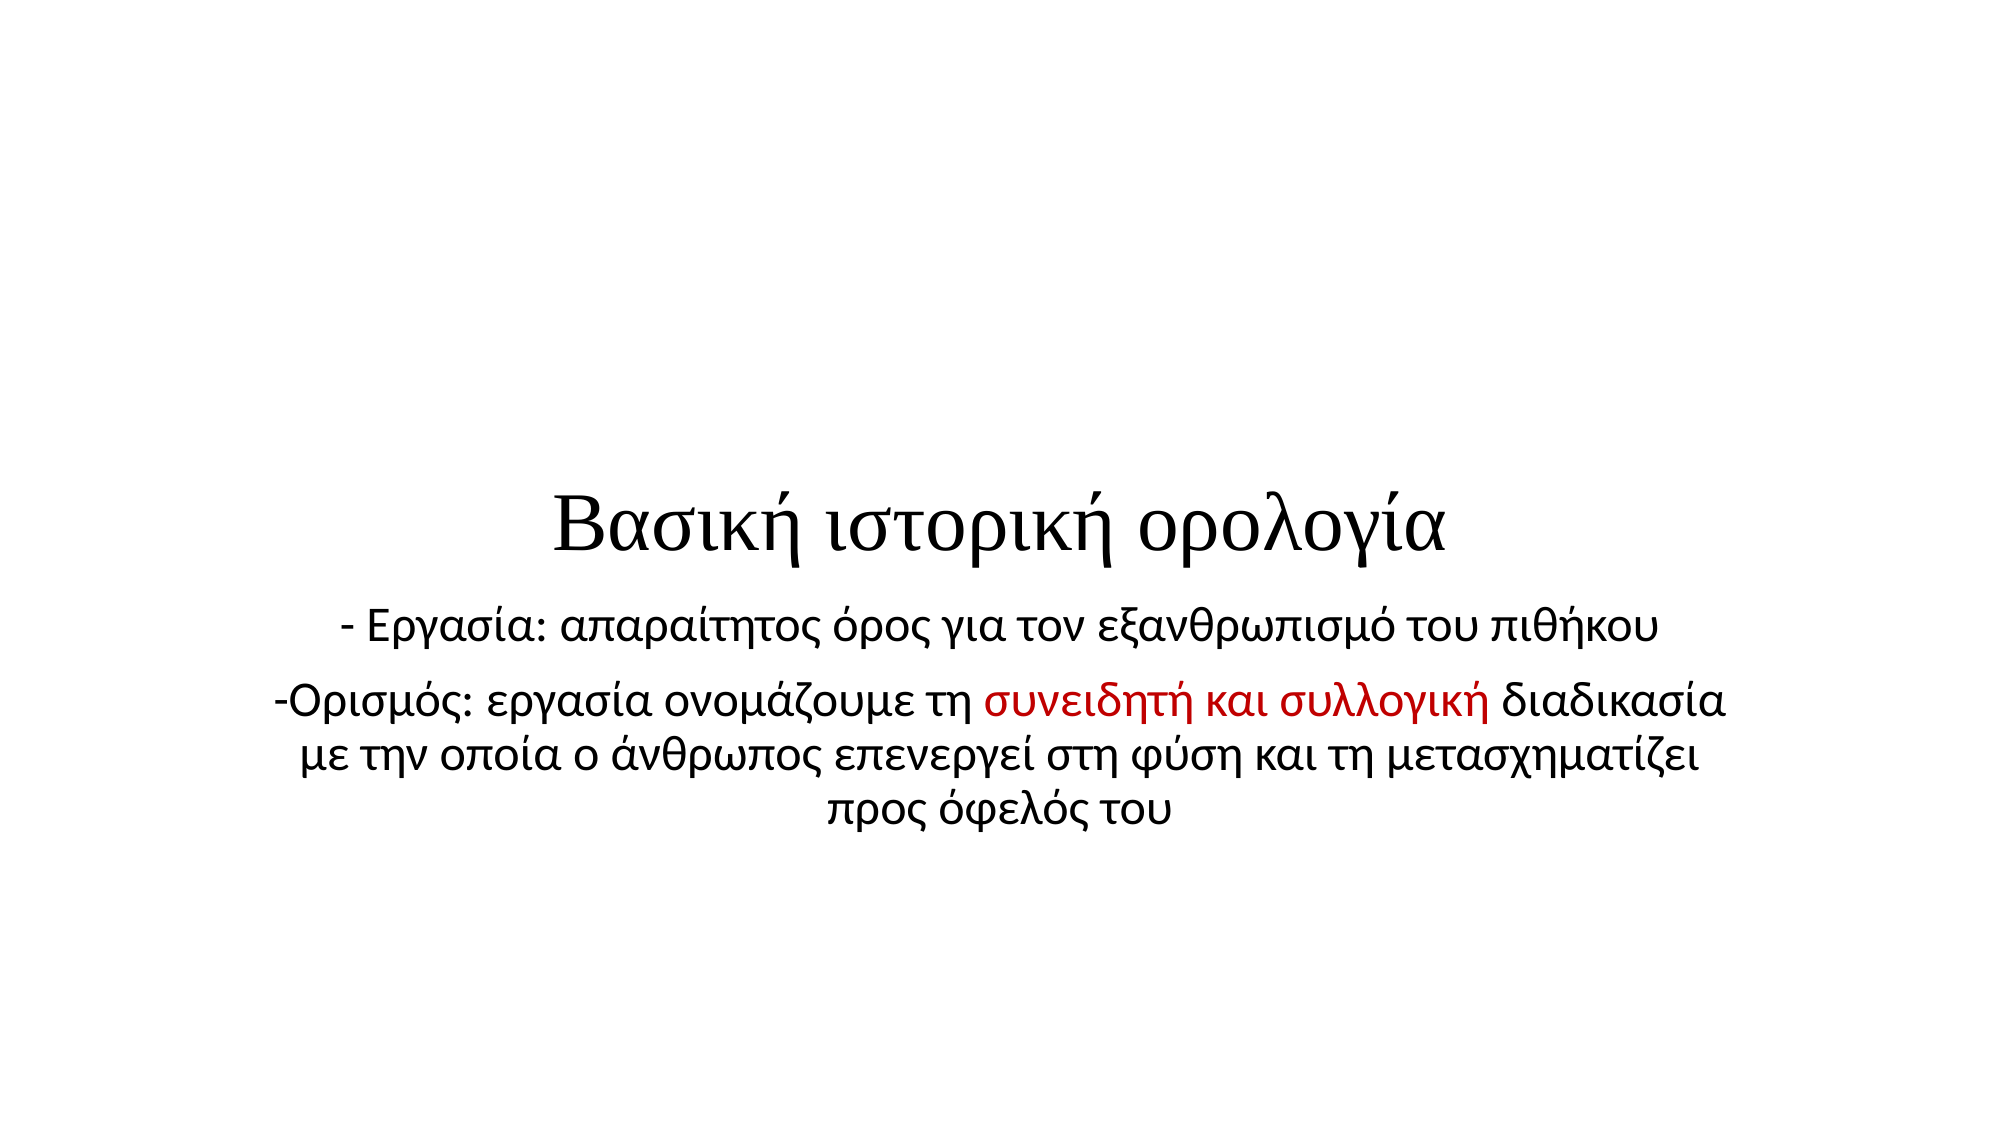

# Βασική ιστορική ορολογία
- Εργασία: απαραίτητος όρος για τον εξανθρωπισμό του πιθήκου
-Ορισμός: εργασία ονομάζουμε τη συνειδητή και συλλογική διαδικασία με την οποία ο άνθρωπος επενεργεί στη φύση και τη μετασχηματίζει προς όφελός του